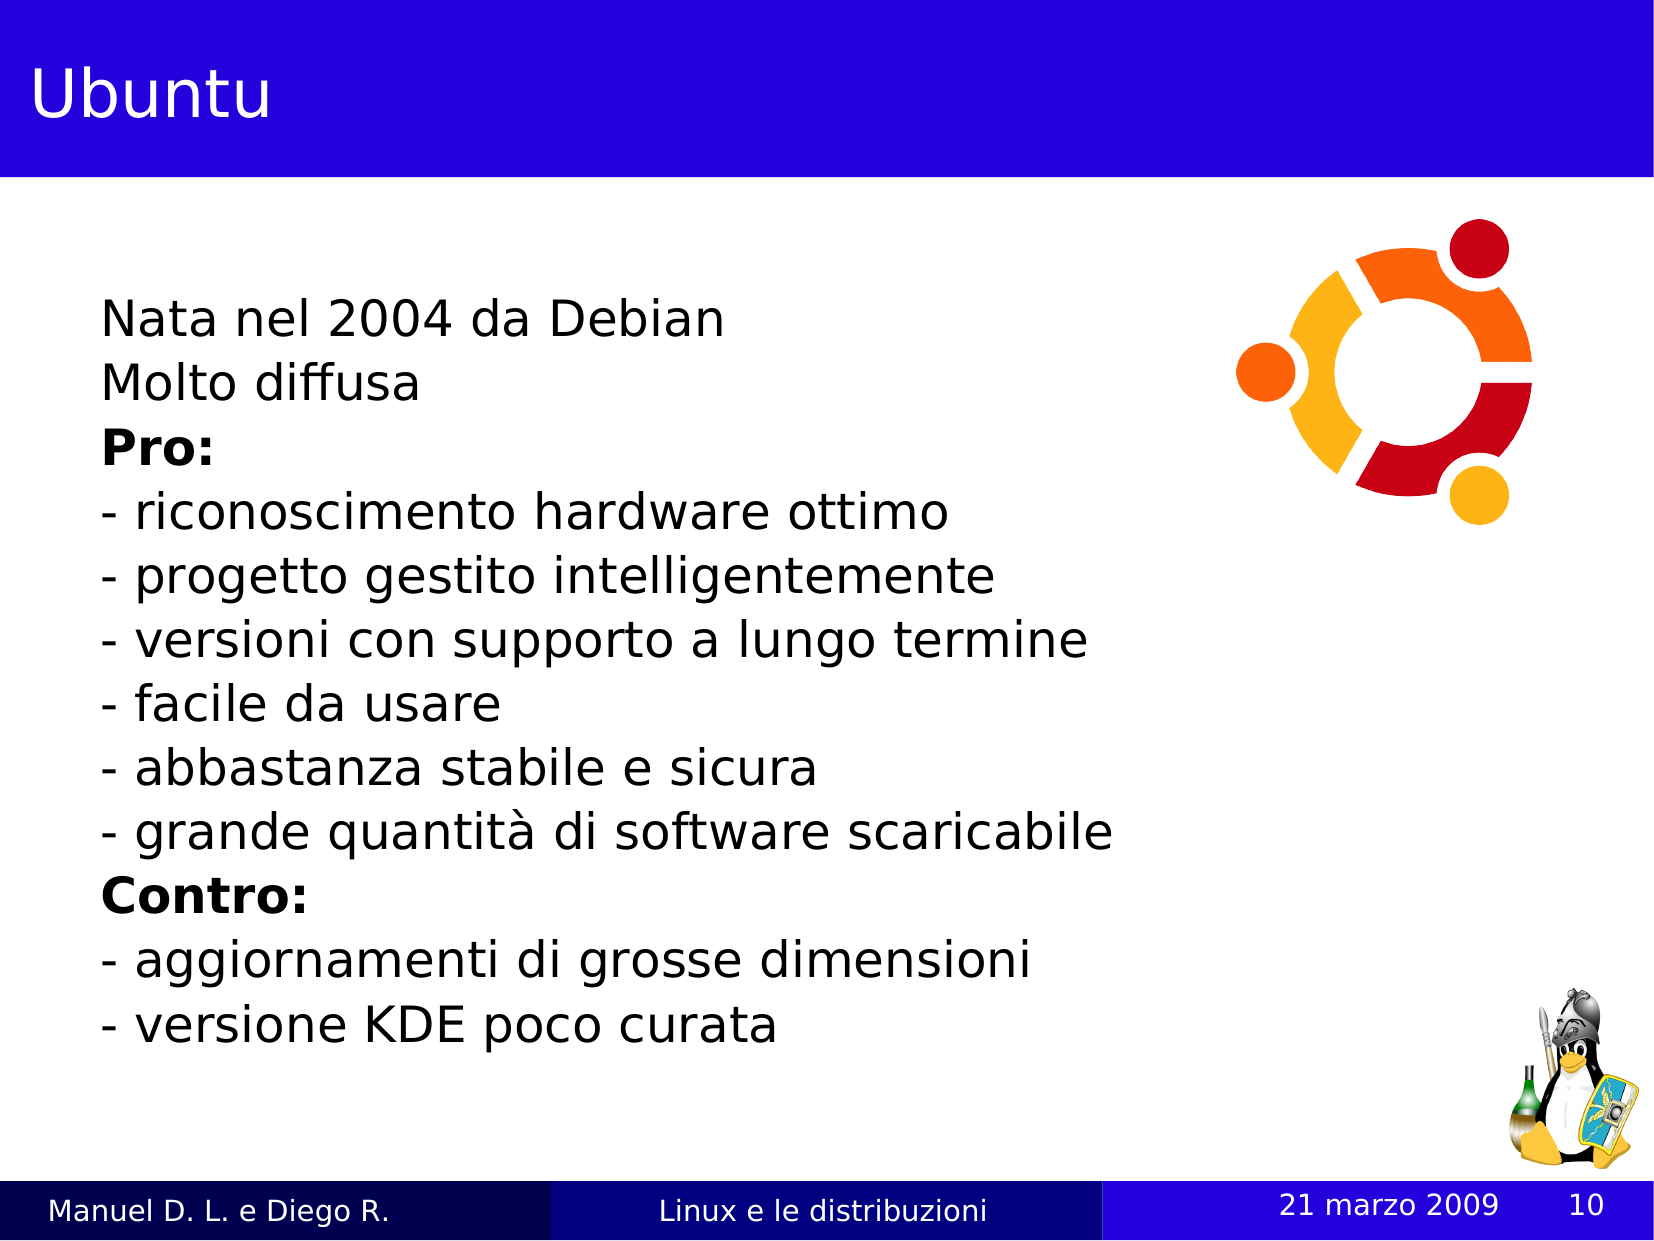

# Ubuntu
Nata nel 2004 da Debian
Molto diffusa
Pro:
- riconoscimento hardware ottimo
- progetto gestito intelligentemente
- versioni con supporto a lungo termine
- facile da usare
- abbastanza stabile e sicura
- grande quantità di software scaricabile
Contro:
- aggiornamenti di grosse dimensioni
- versione KDE poco curata